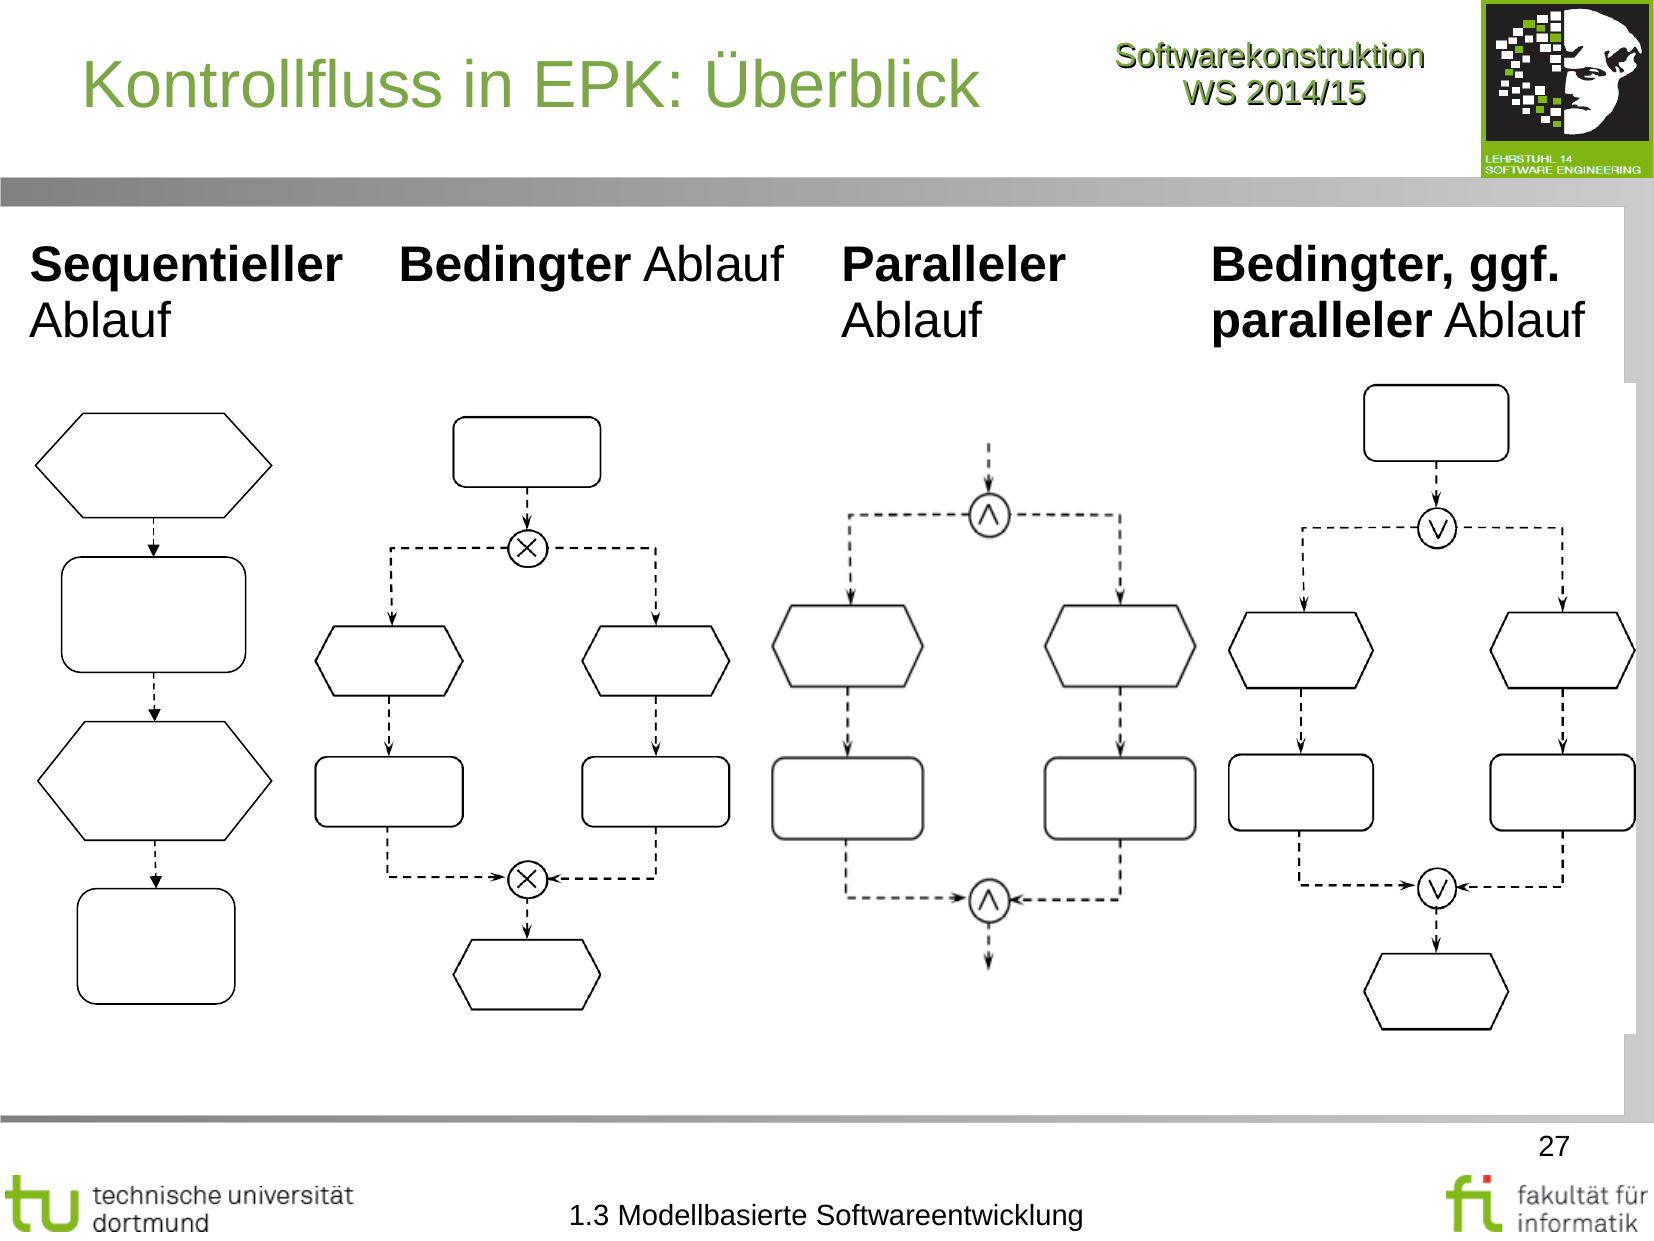

# Kontrollfluss in EPK: Überblick
Sequentieller	Bedingter Ablauf	Paralleler		Bedingter, ggf.
Ablauf										Ablauf				paralleler Ablauf
27
1.3 Modellbasierte Softwareentwicklung